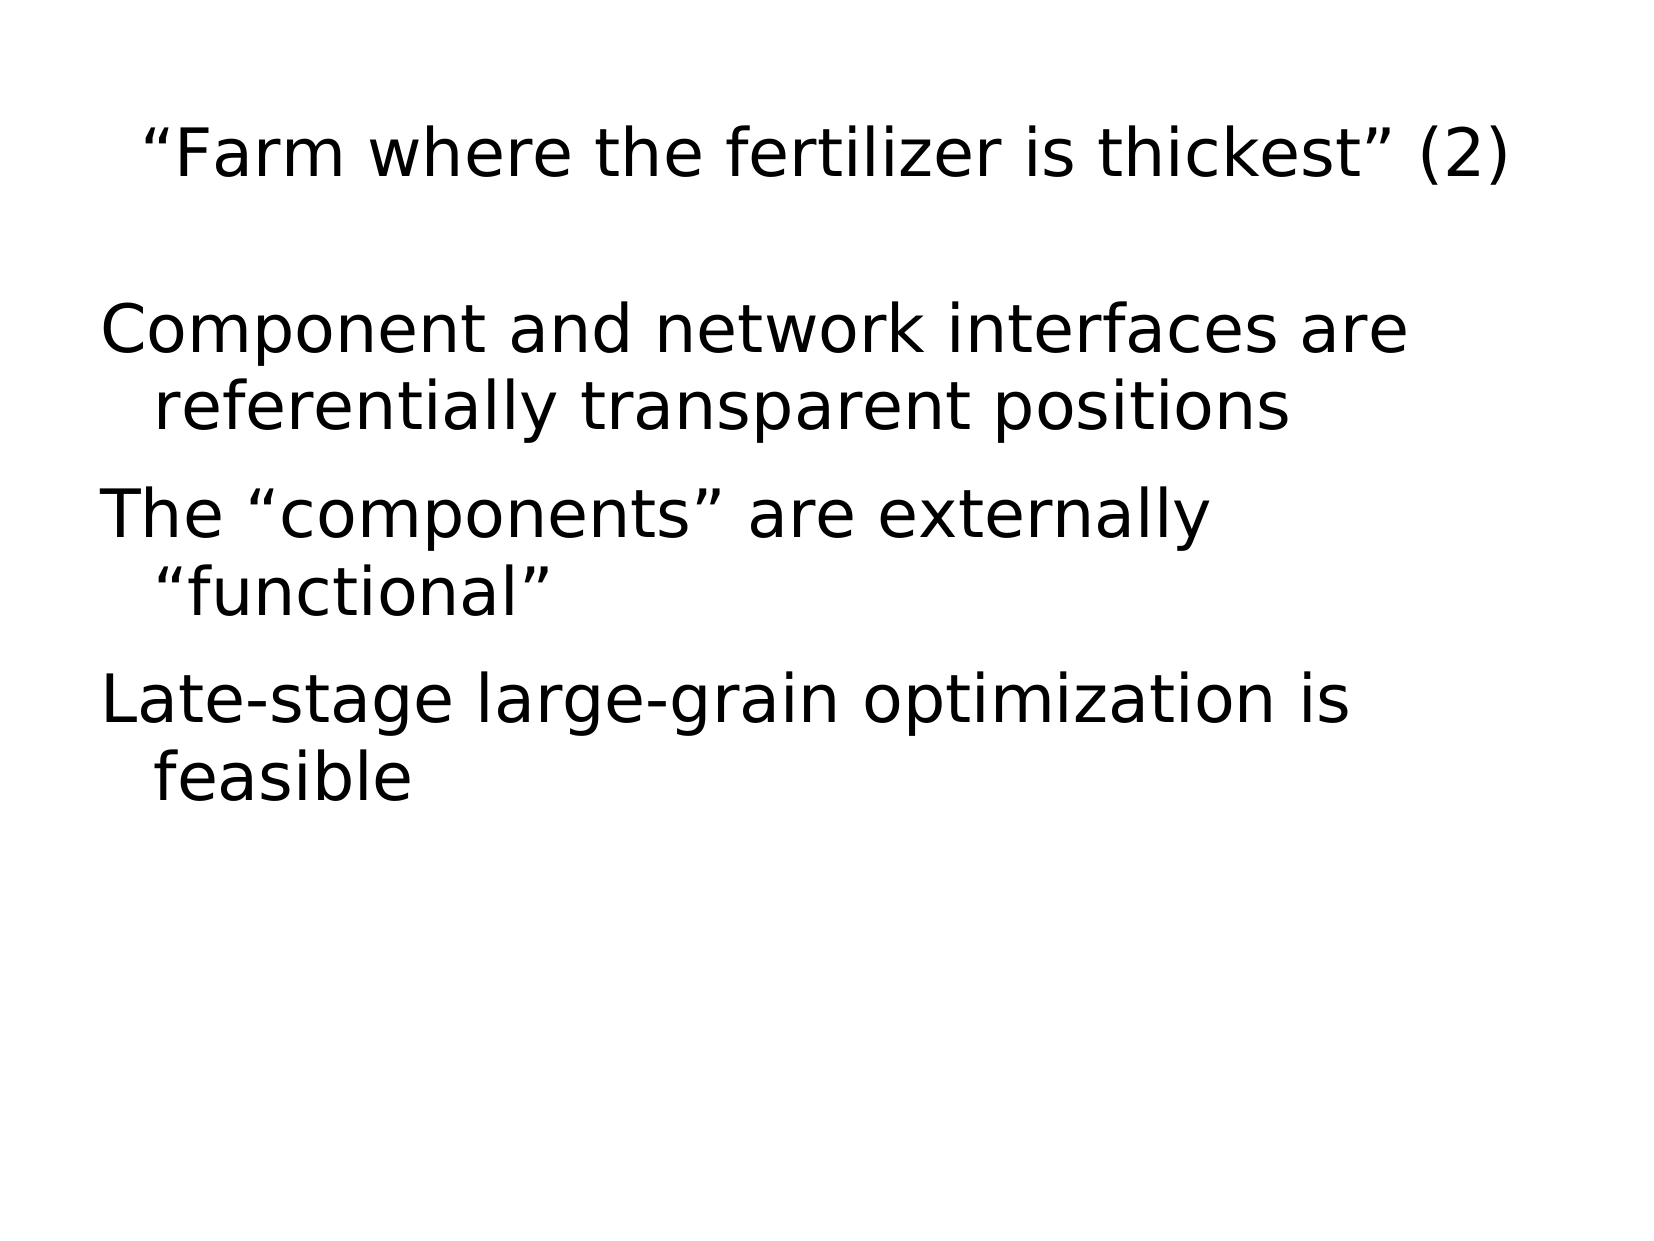

# “Farm where the fertilizer is thickest” (2)
Component and network interfaces are referentially transparent positions
The “components” are externally “functional”
Late-stage large-grain optimization is feasible